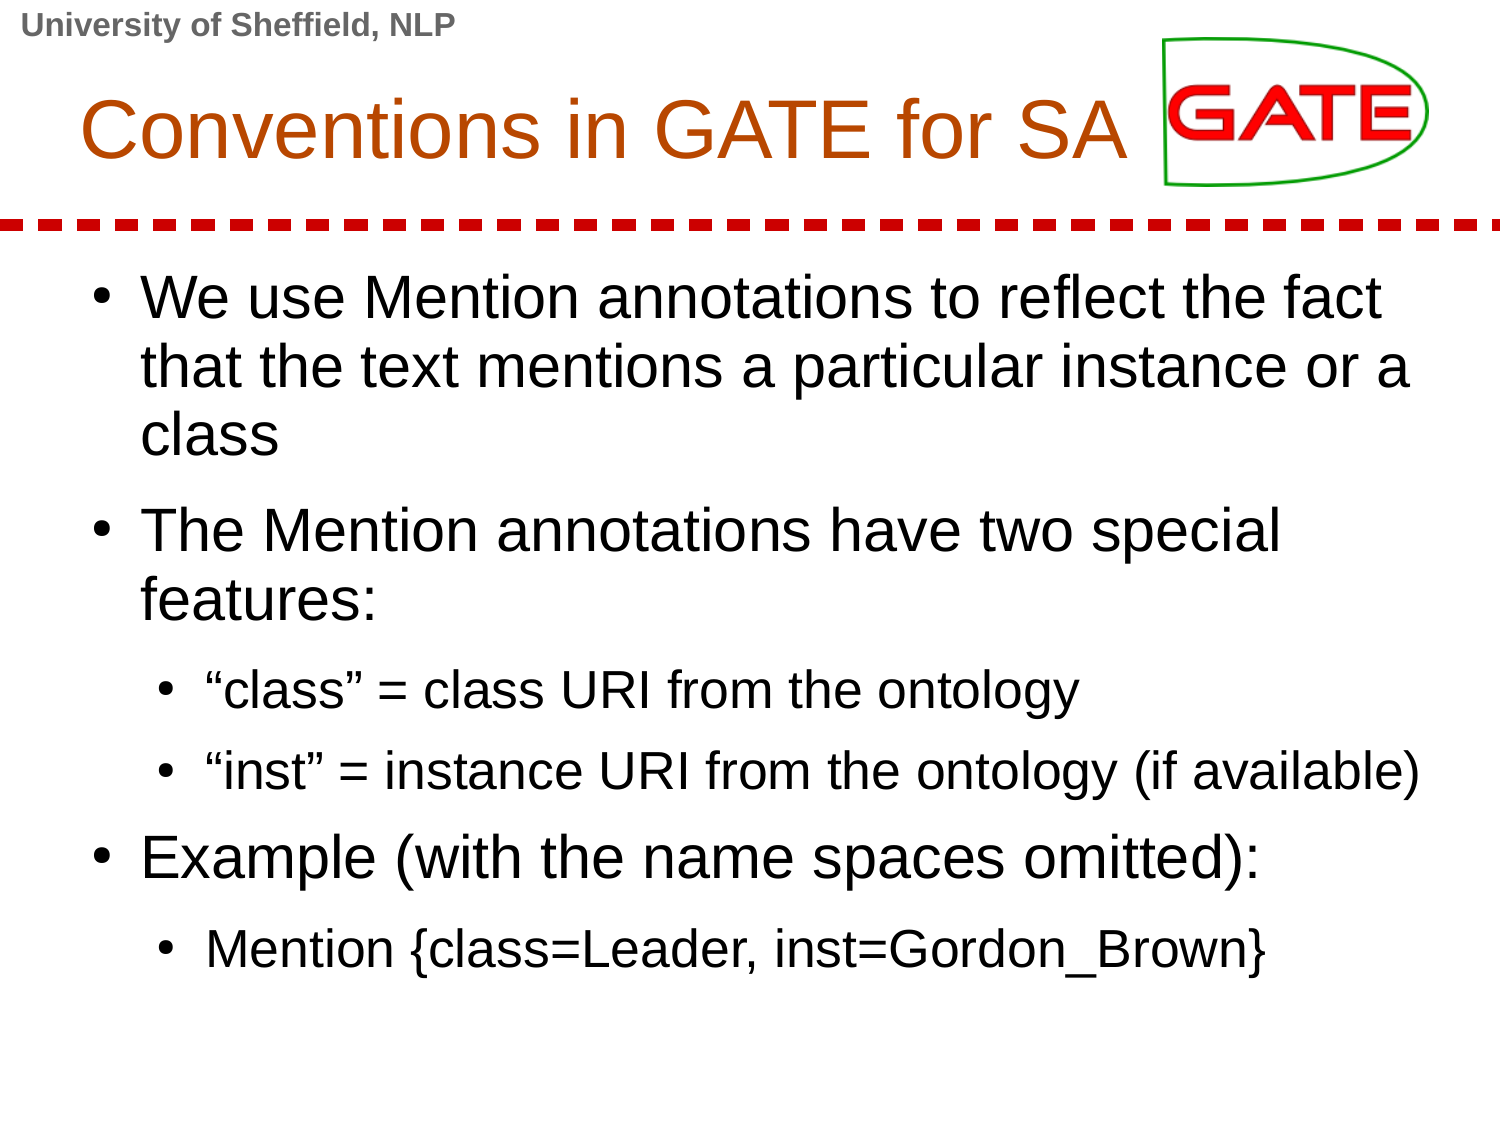

# Conventions in GATE for SA
We use Mention annotations to reflect the fact that the text mentions a particular instance or a class
The Mention annotations have two special features:
“class” = class URI from the ontology
“inst” = instance URI from the ontology (if available)
Example (with the name spaces omitted):
Mention {class=Leader, inst=Gordon_Brown}